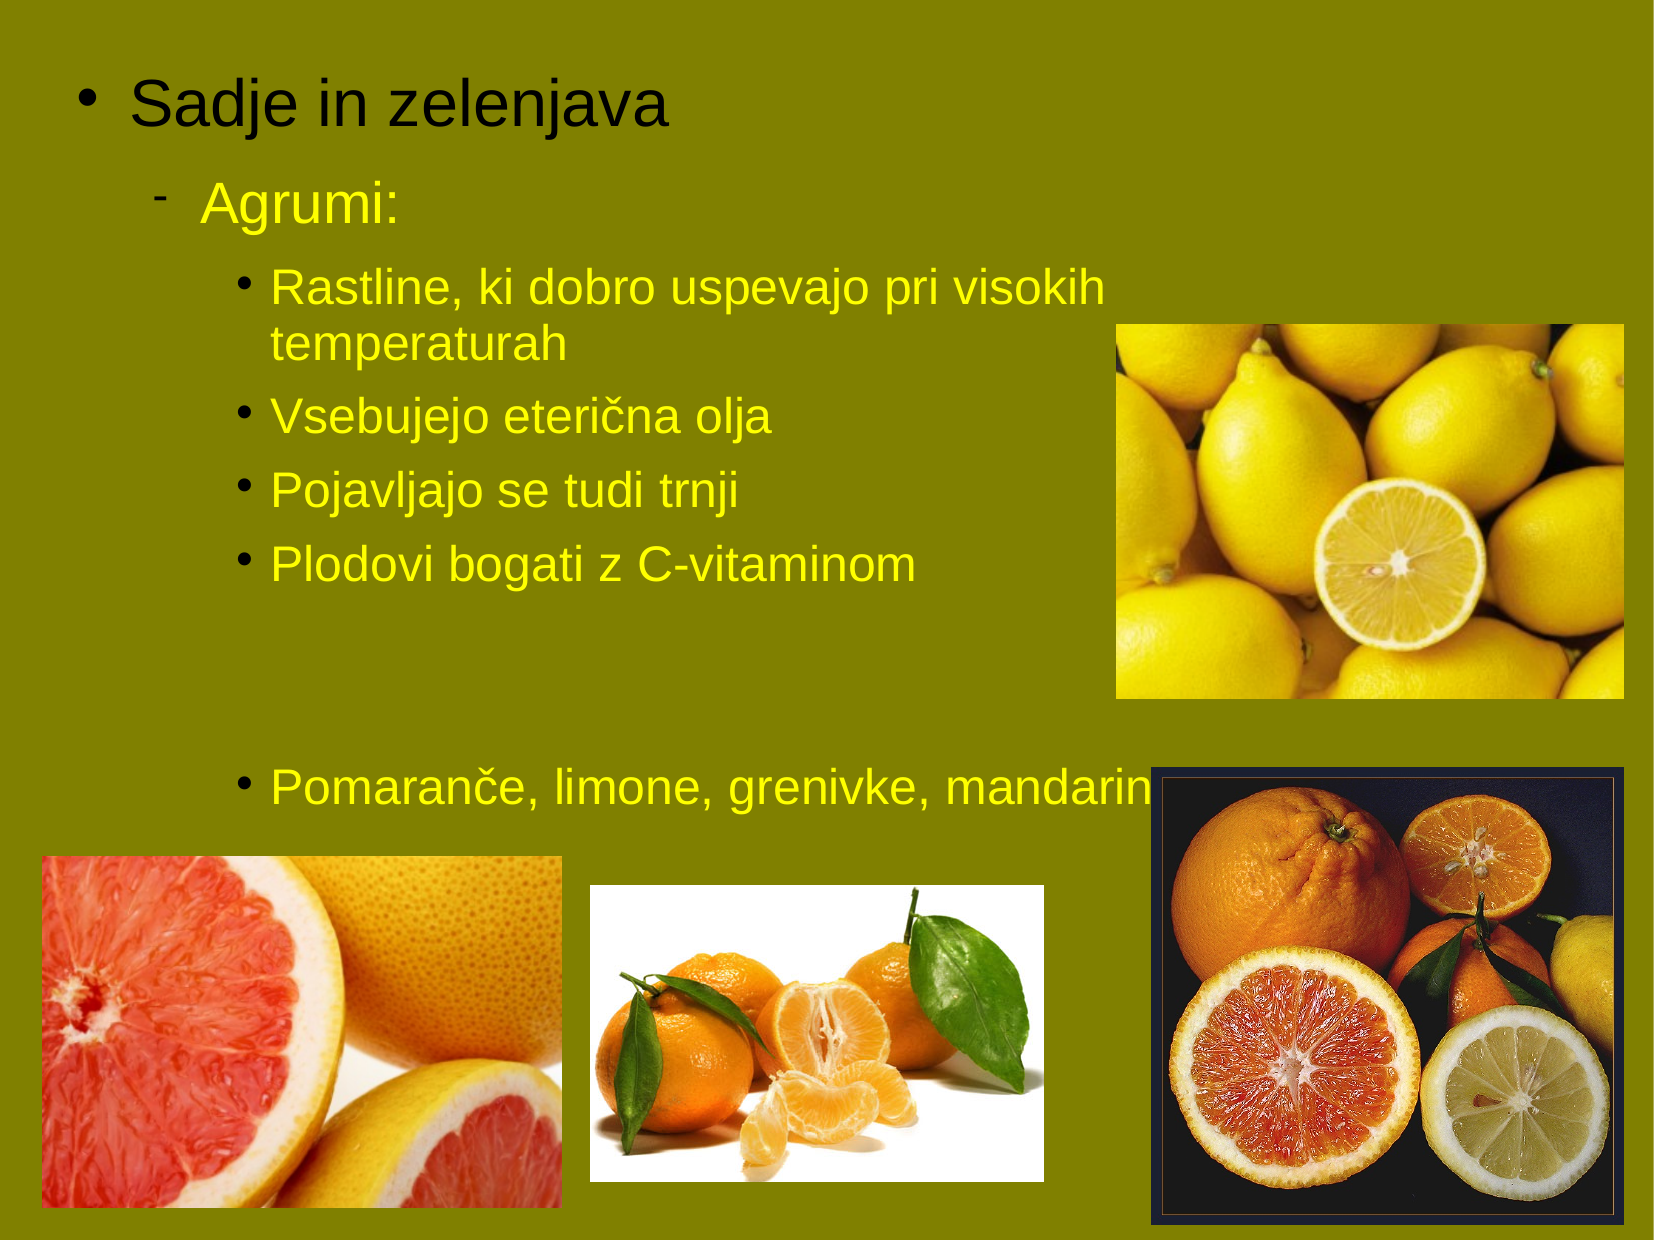

# Sadje in zelenjava
Agrumi:
Rastline, ki dobro uspevajo pri visokih temperaturah
Vsebujejo eterična olja
Pojavljajo se tudi trnji
Plodovi bogati z C-vitaminom
Pomaranče, limone, grenivke, mandarine...